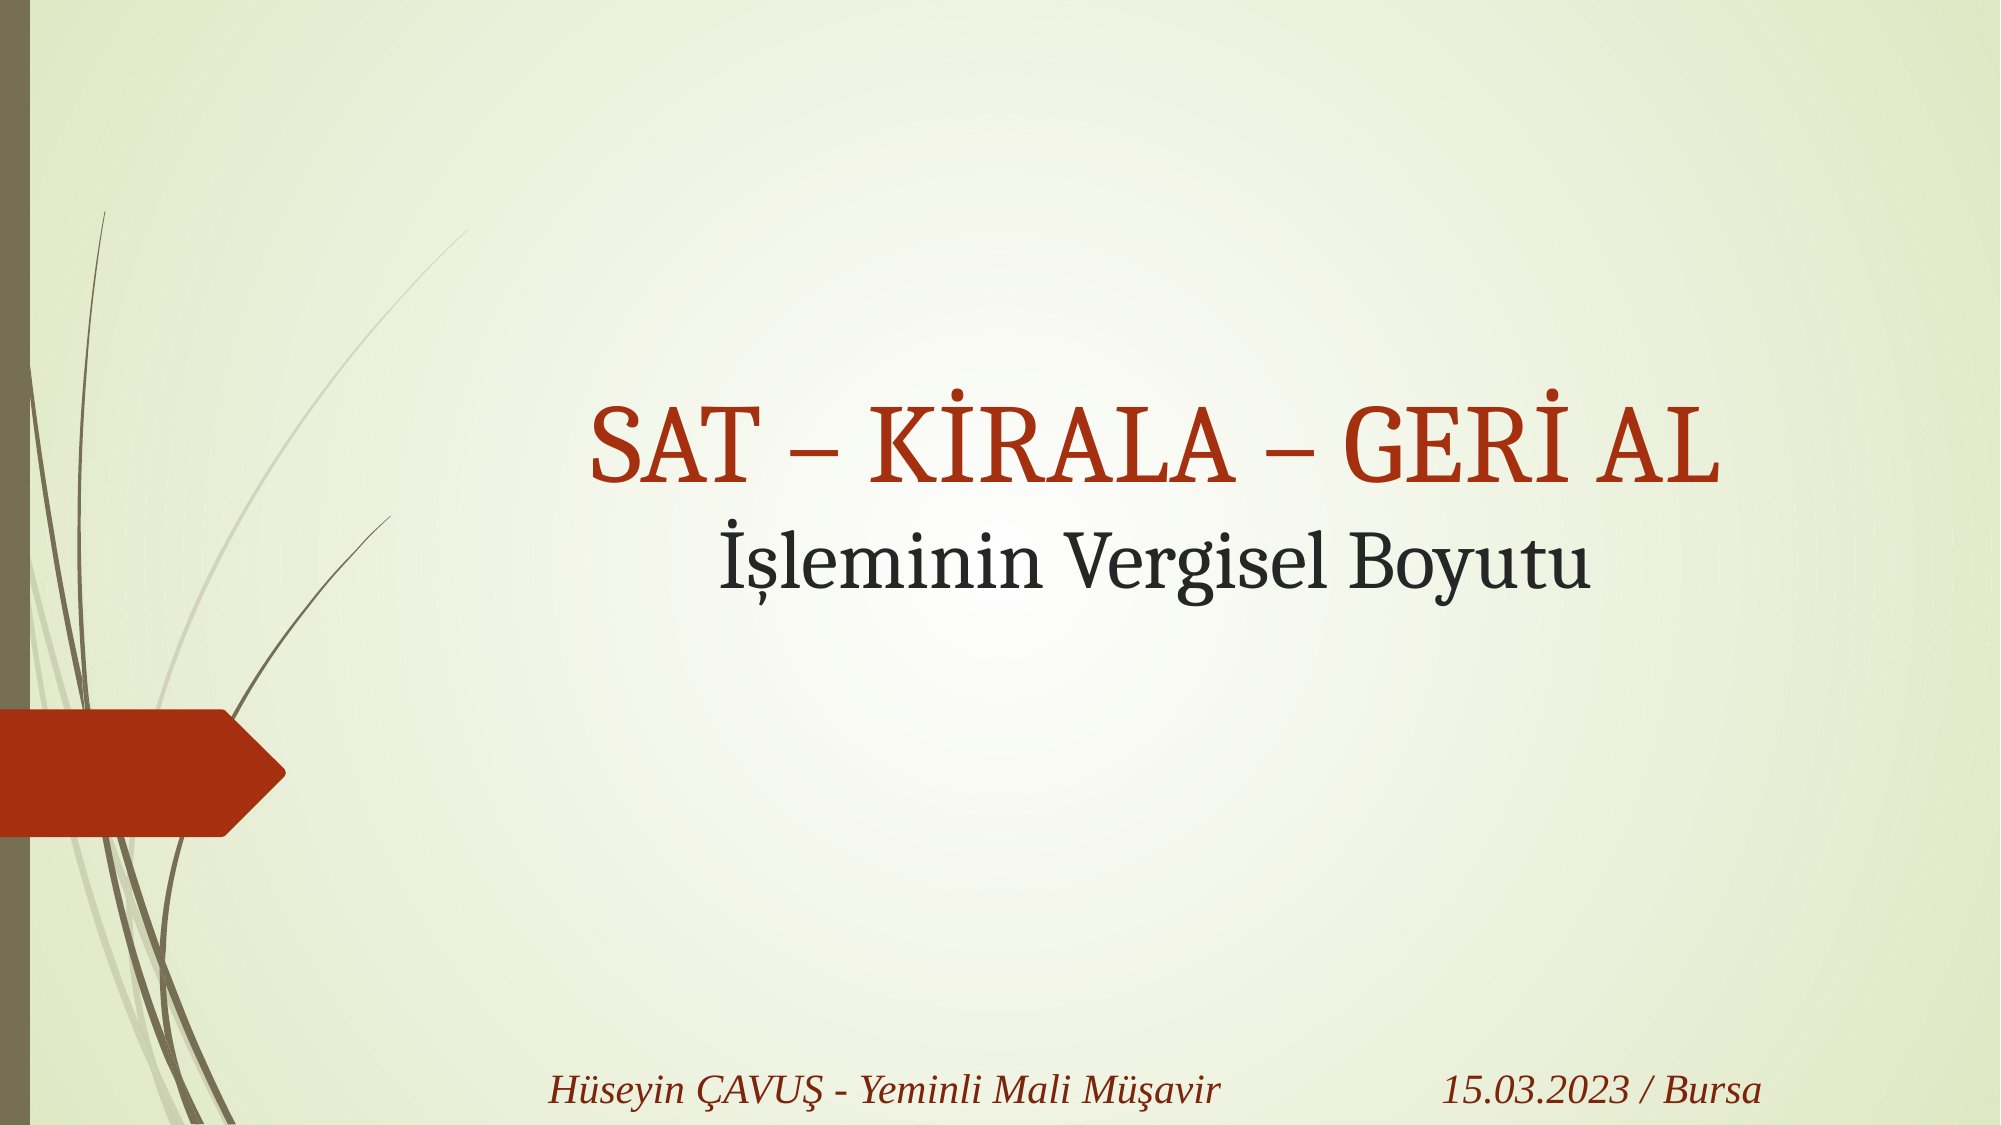

# SAT – KİRALA – GERİ AL İşleminin Vergisel Boyutu
Hüseyin ÇAVUŞ - Yeminli Mali Müşavir 15.03.2023 / Bursa